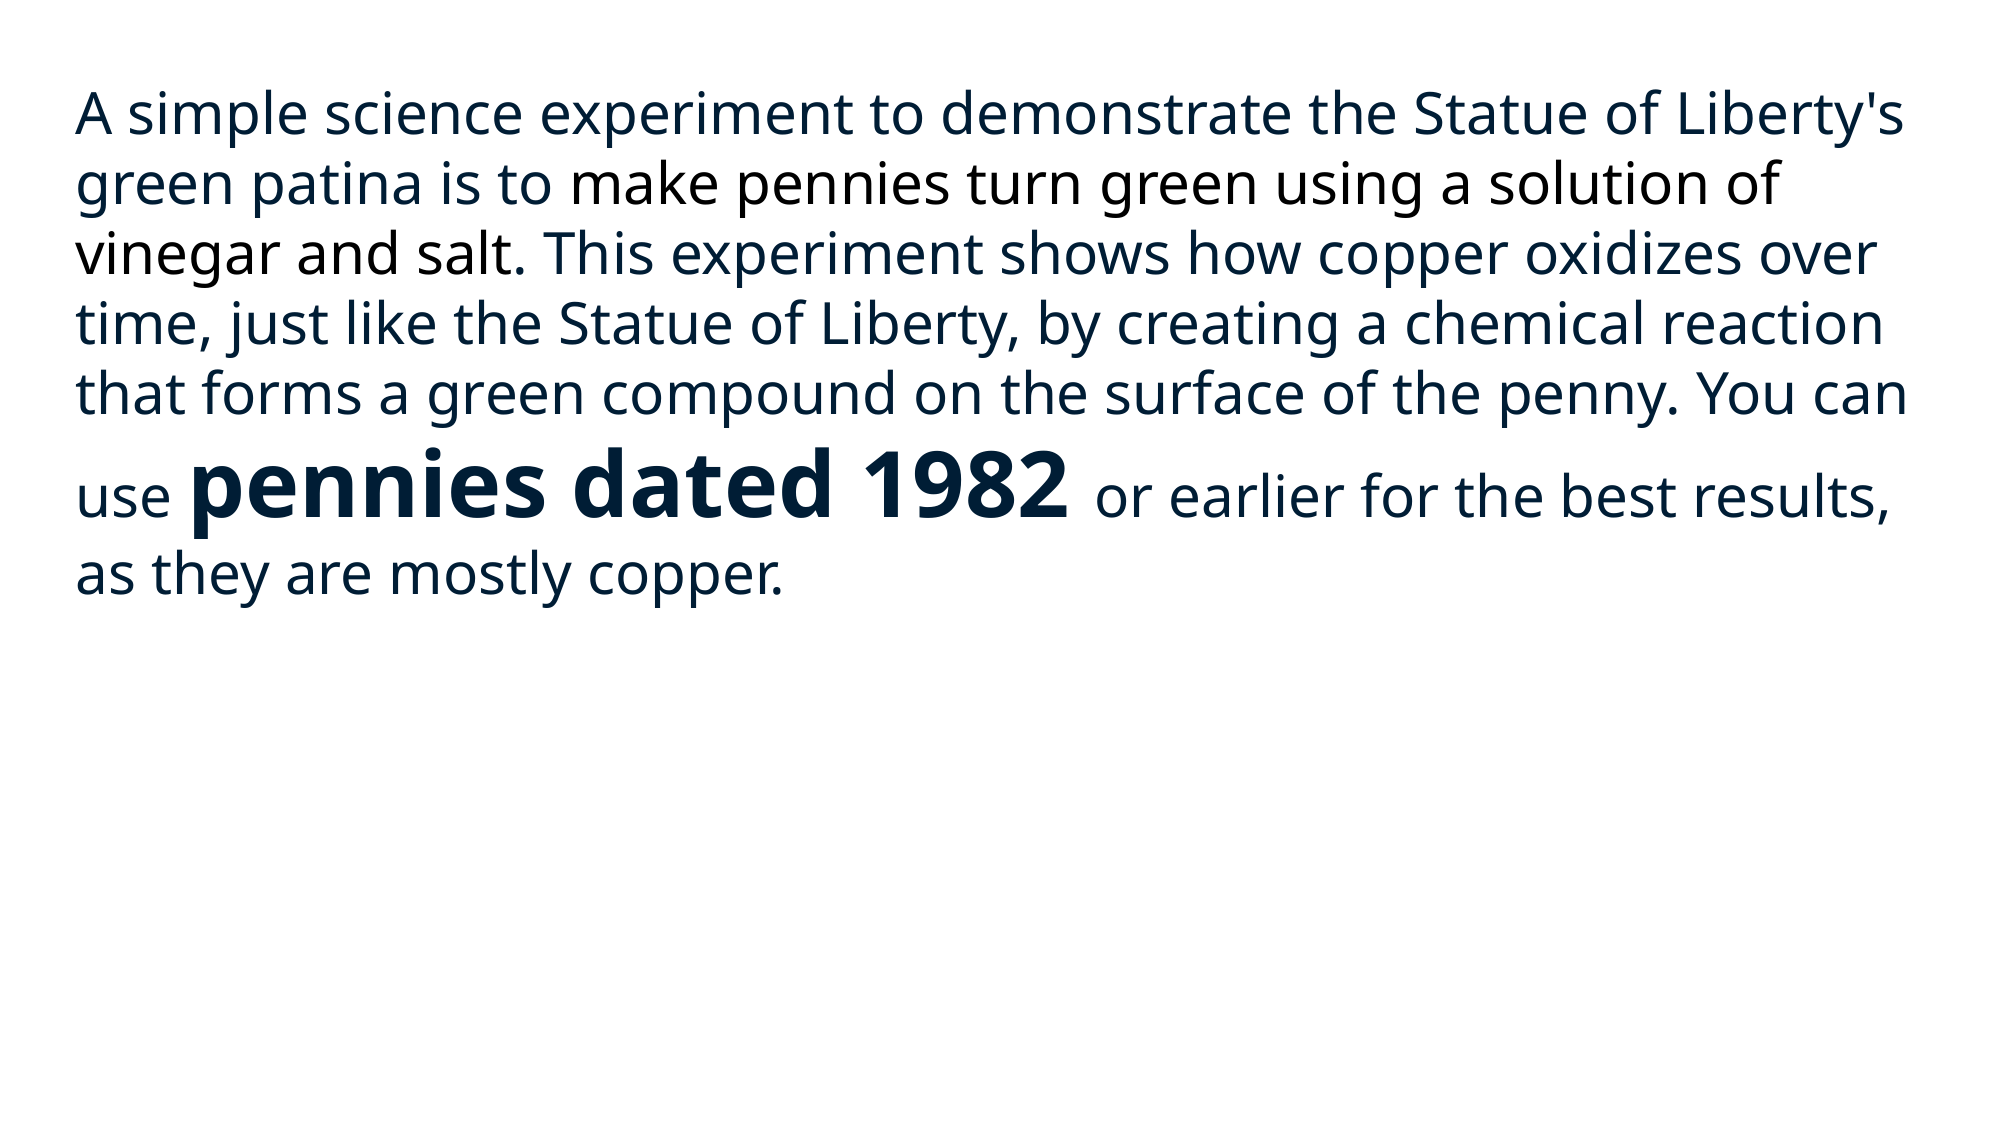

A simple science experiment to demonstrate the Statue of Liberty's green patina is to make pennies turn green using a solution of vinegar and salt. This experiment shows how copper oxidizes over time, just like the Statue of Liberty, by creating a chemical reaction that forms a green compound on the surface of the penny. You can use pennies dated 1982 or earlier for the best results, as they are mostly copper.